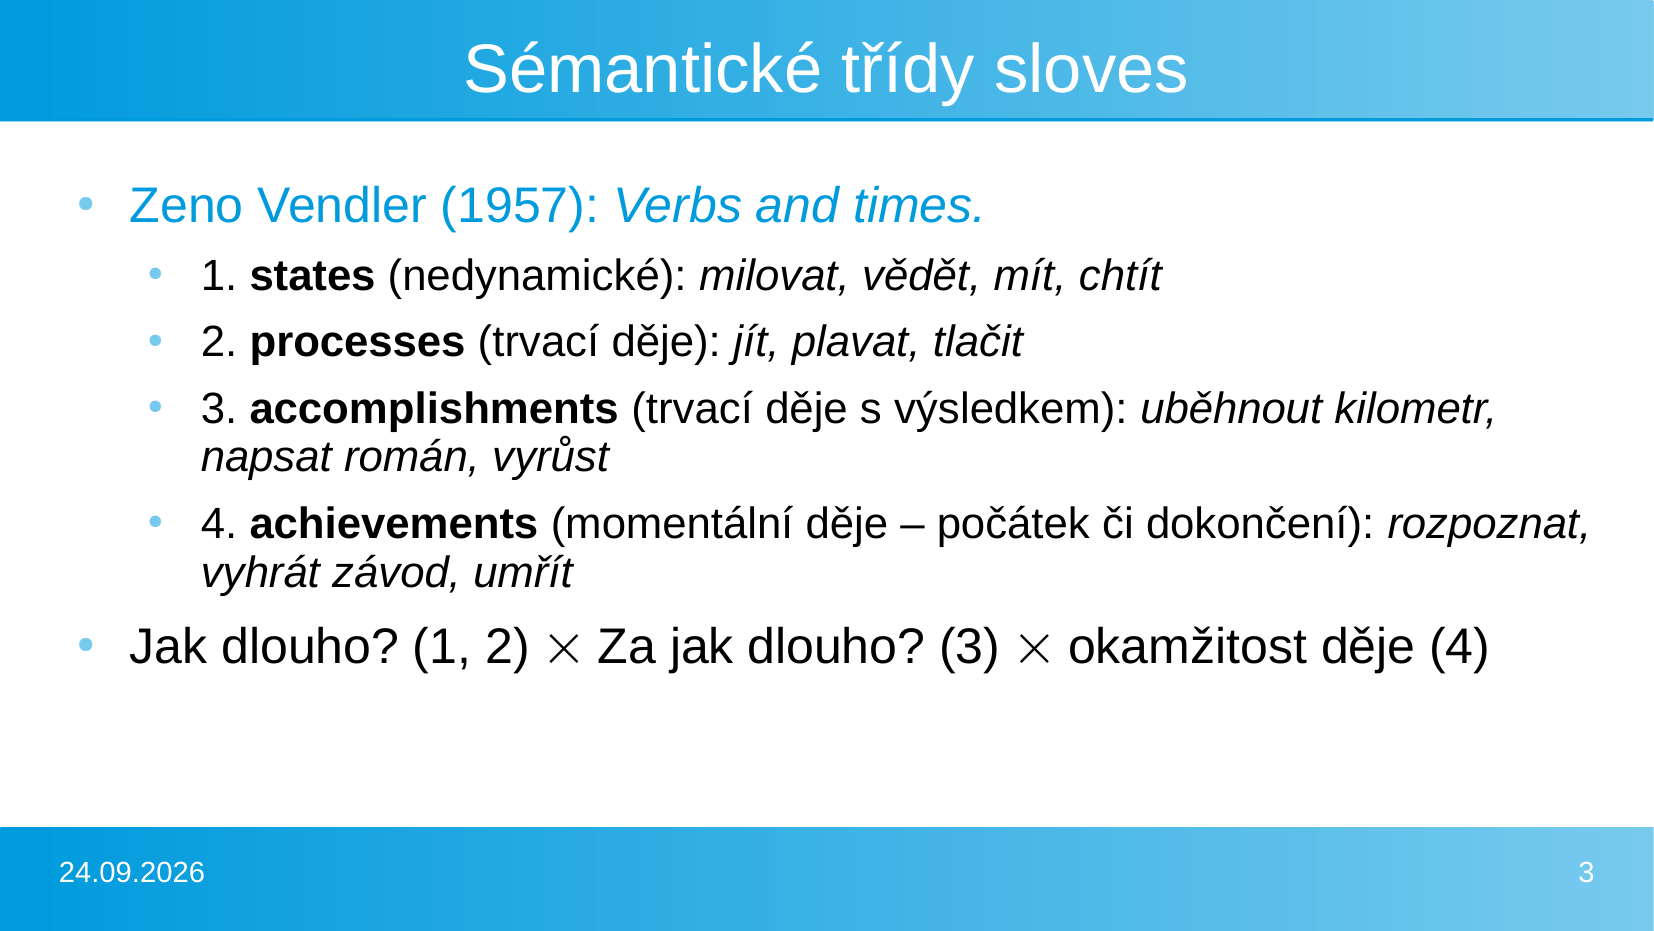

# Sémantické třídy sloves
Zeno Vendler (1957): Verbs and times.
1. states (nedynamické): milovat, vědět, mít, chtít
2. processes (trvací děje): jít, plavat, tlačit
3. accomplishments (trvací děje s výsledkem): uběhnout kilometr, napsat román, vyrůst
4. achievements (momentální děje – počátek či dokončení): rozpoznat, vyhrát závod, umřít
Jak dlouho? (1, 2)  Za jak dlouho? (3)  okamžitost děje (4)
3